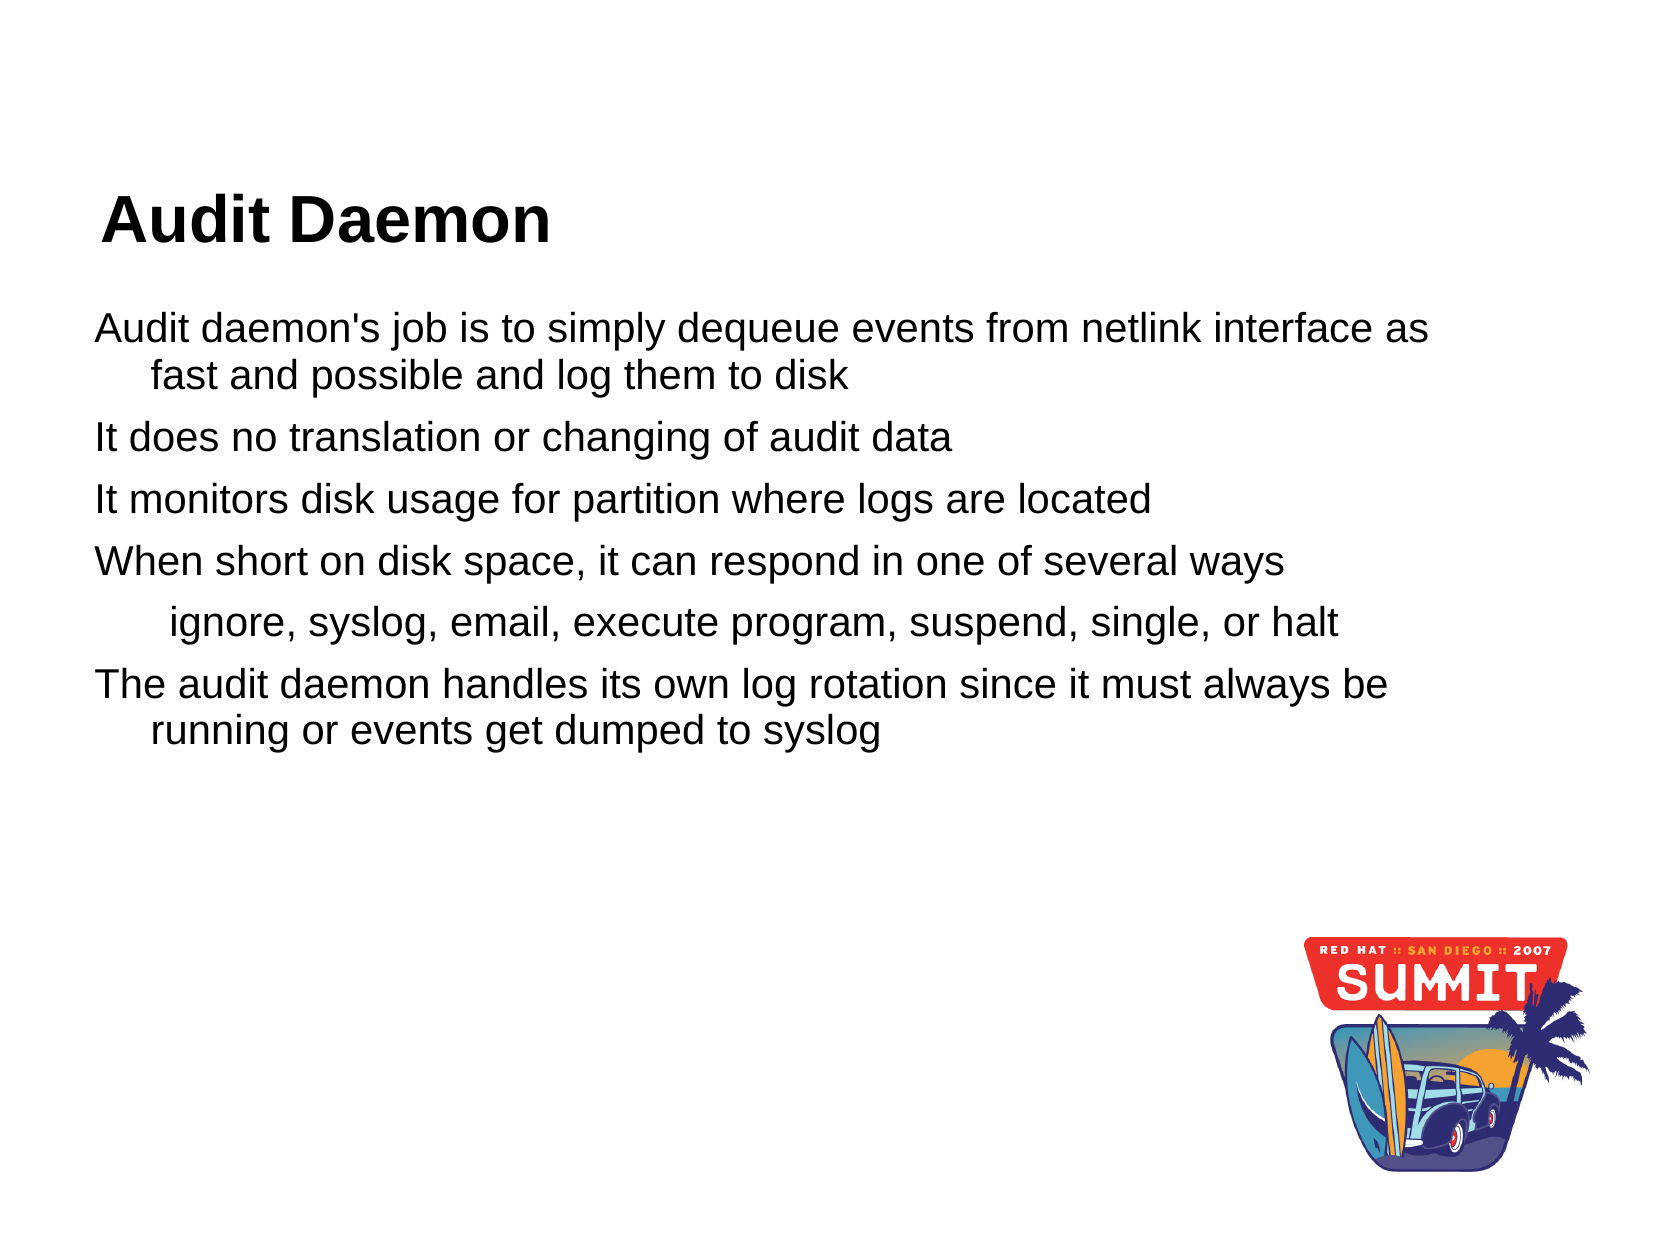

# Audit Daemon
Audit daemon's job is to simply dequeue events from netlink interface as fast and possible and log them to disk
It does no translation or changing of audit data
It monitors disk usage for partition where logs are located
When short on disk space, it can respond in one of several ways
ignore, syslog, email, execute program, suspend, single, or halt
The audit daemon handles its own log rotation since it must always be running or events get dumped to syslog